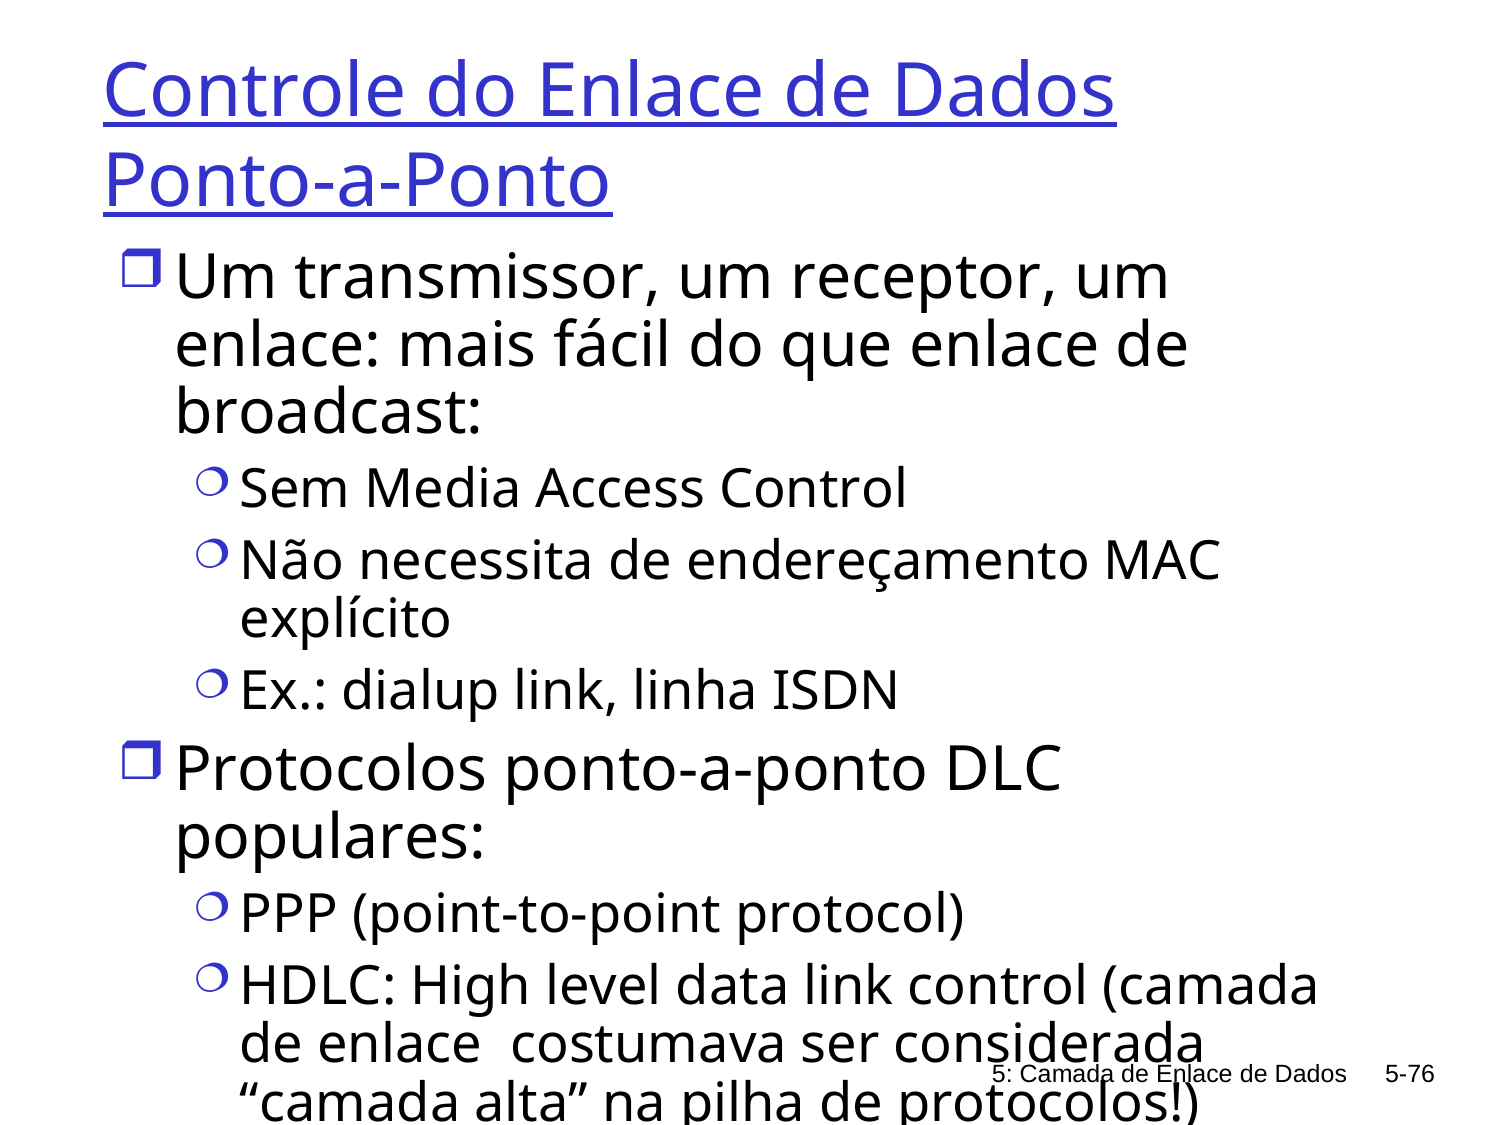

# Controle do Enlace de Dados Ponto-a-Ponto
Um transmissor, um receptor, um enlace: mais fácil do que enlace de broadcast:
Sem Media Access Control
Não necessita de endereçamento MAC explícito
Ex.: dialup link, linha ISDN
Protocolos ponto-a-ponto DLC populares:
PPP (point-to-point protocol)
HDLC: High level data link control (camada de enlace costumava ser considerada “camada alta” na pilha de protocolos!)
5: Camada de Enlace de Dados